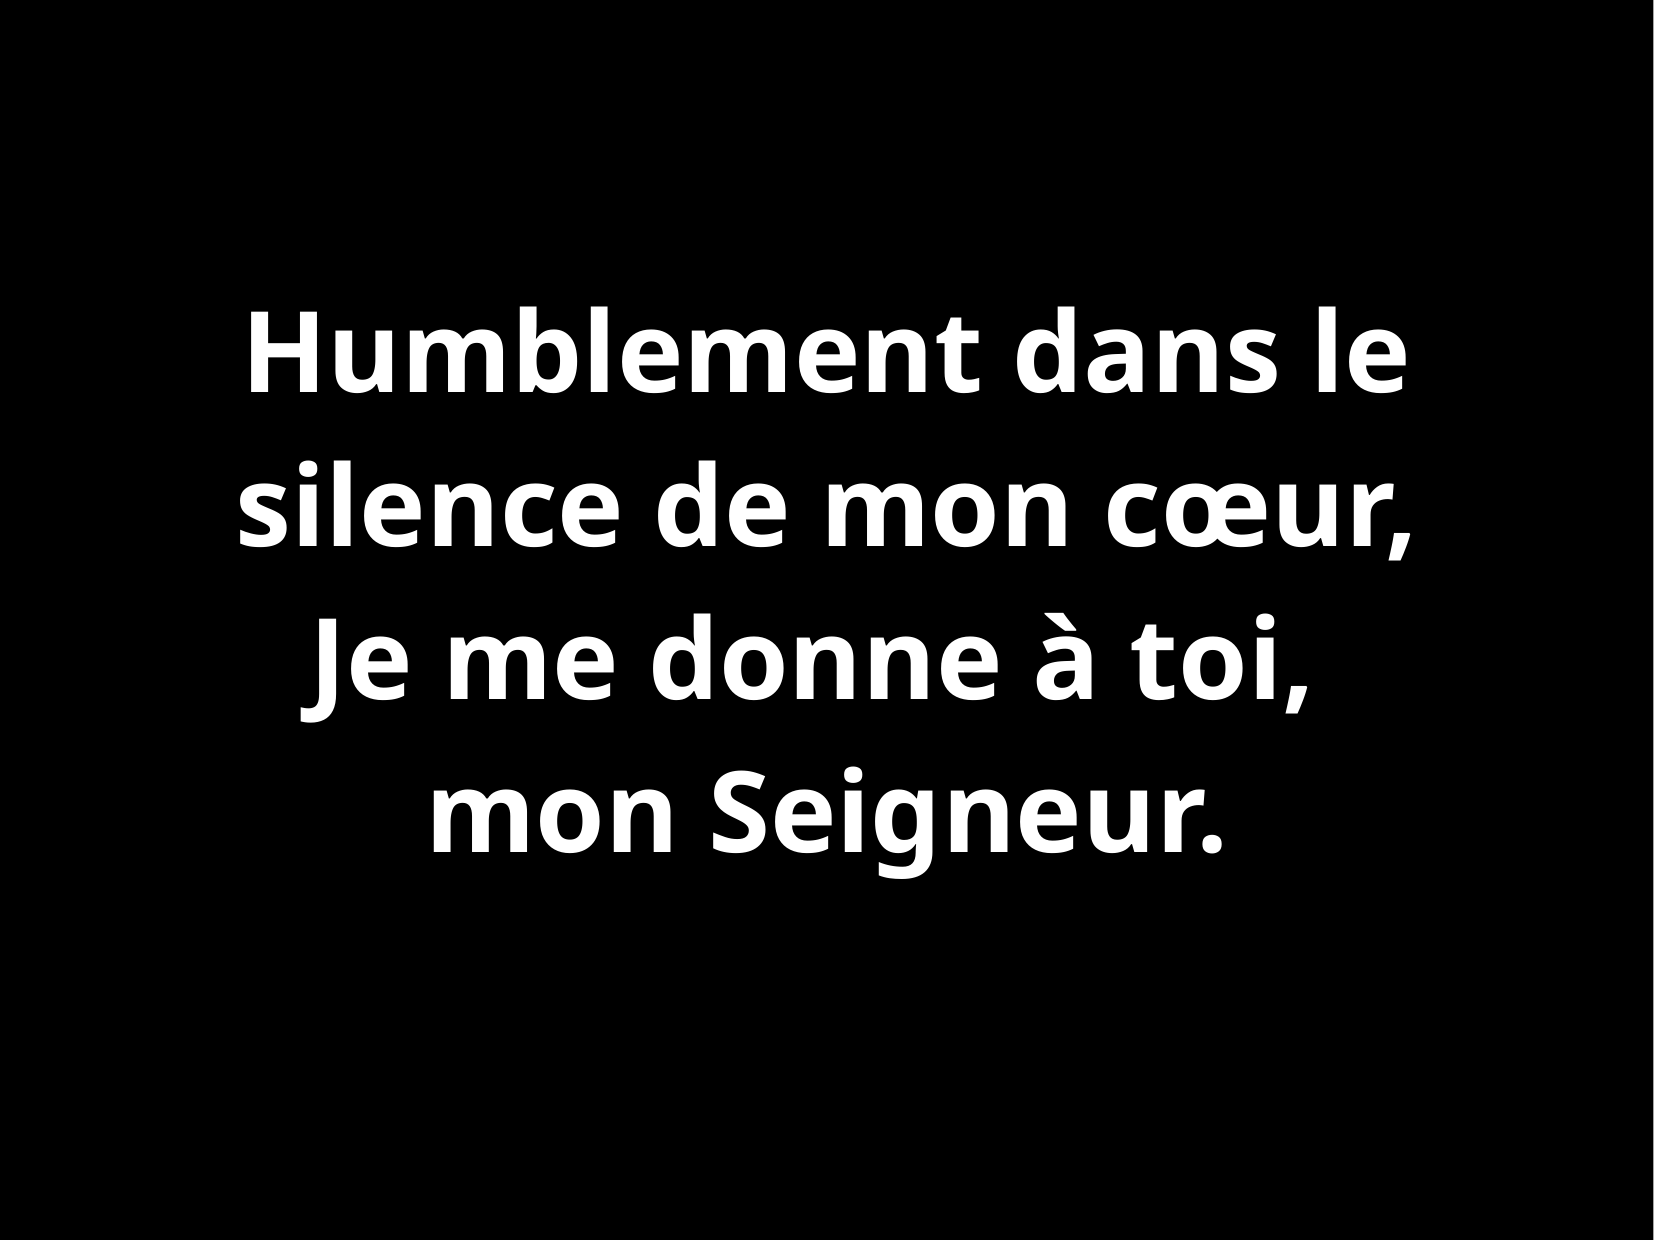

# Humblement dans le silence de mon cœur,
Je me donne à toi,
mon Seigneur.